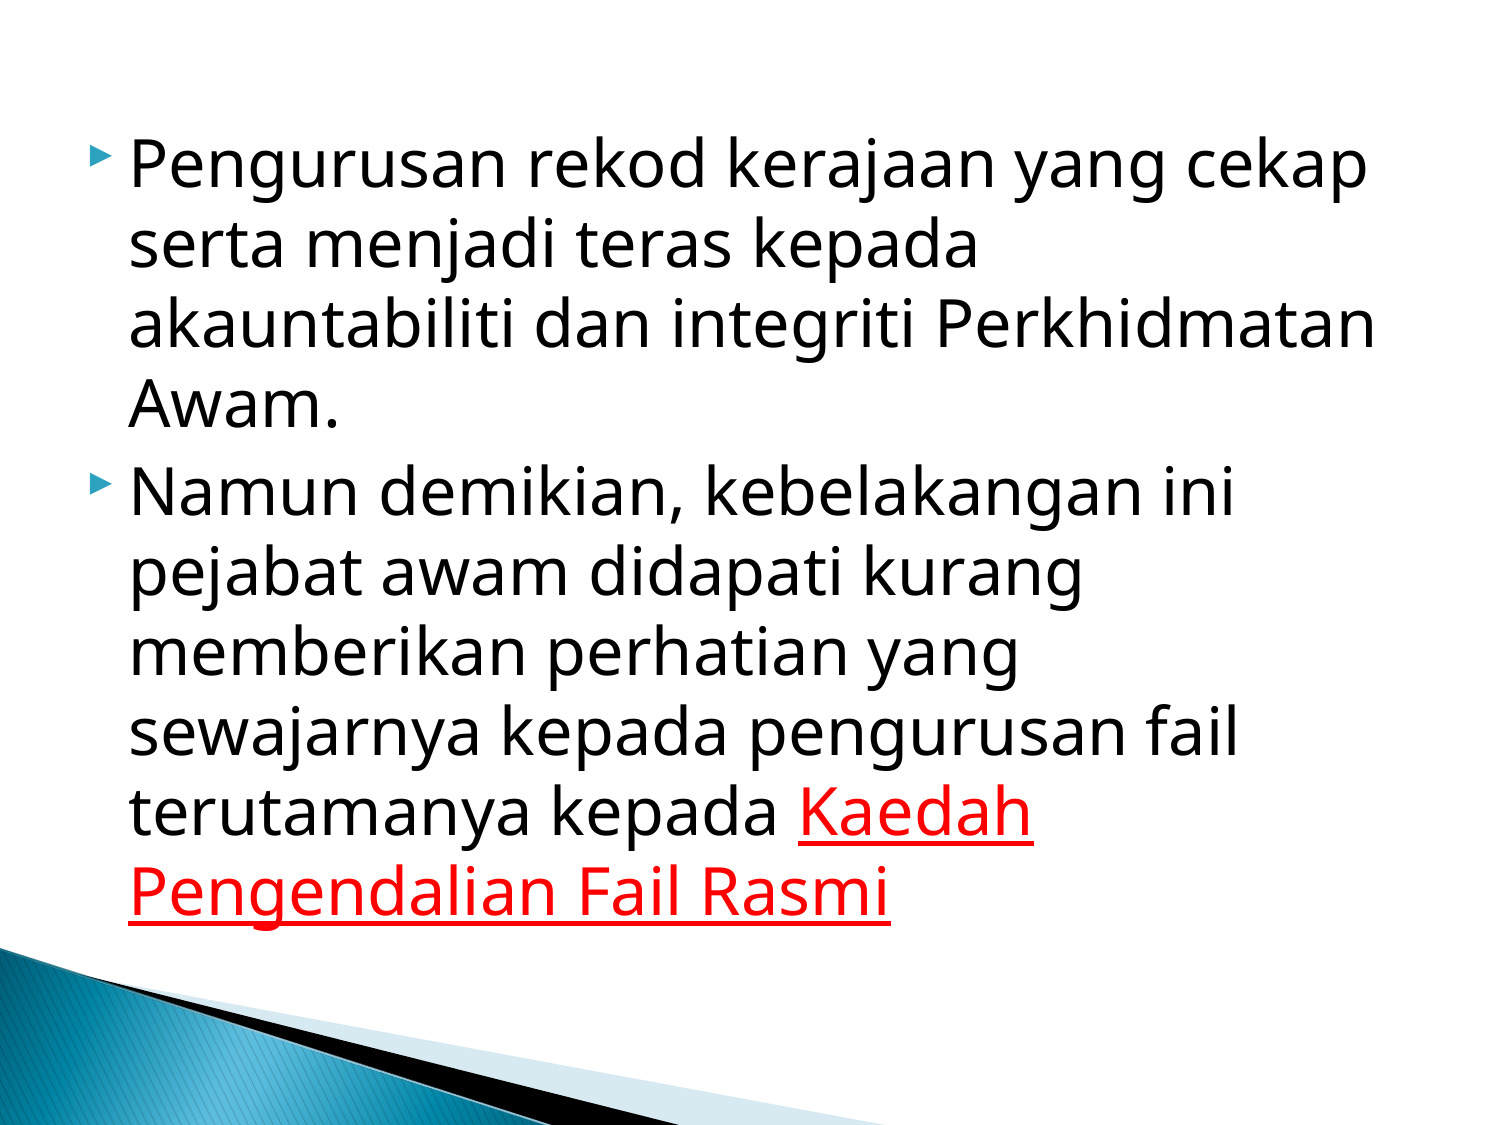

# Pengurusan rekod kerajaan yang cekap serta menjadi teras kepada akauntabiliti dan integriti Perkhidmatan Awam.
Namun demikian, kebelakangan ini pejabat awam didapati kurang memberikan perhatian yang sewajarnya kepada pengurusan fail terutamanya kepada Kaedah Pengendalian Fail Rasmi